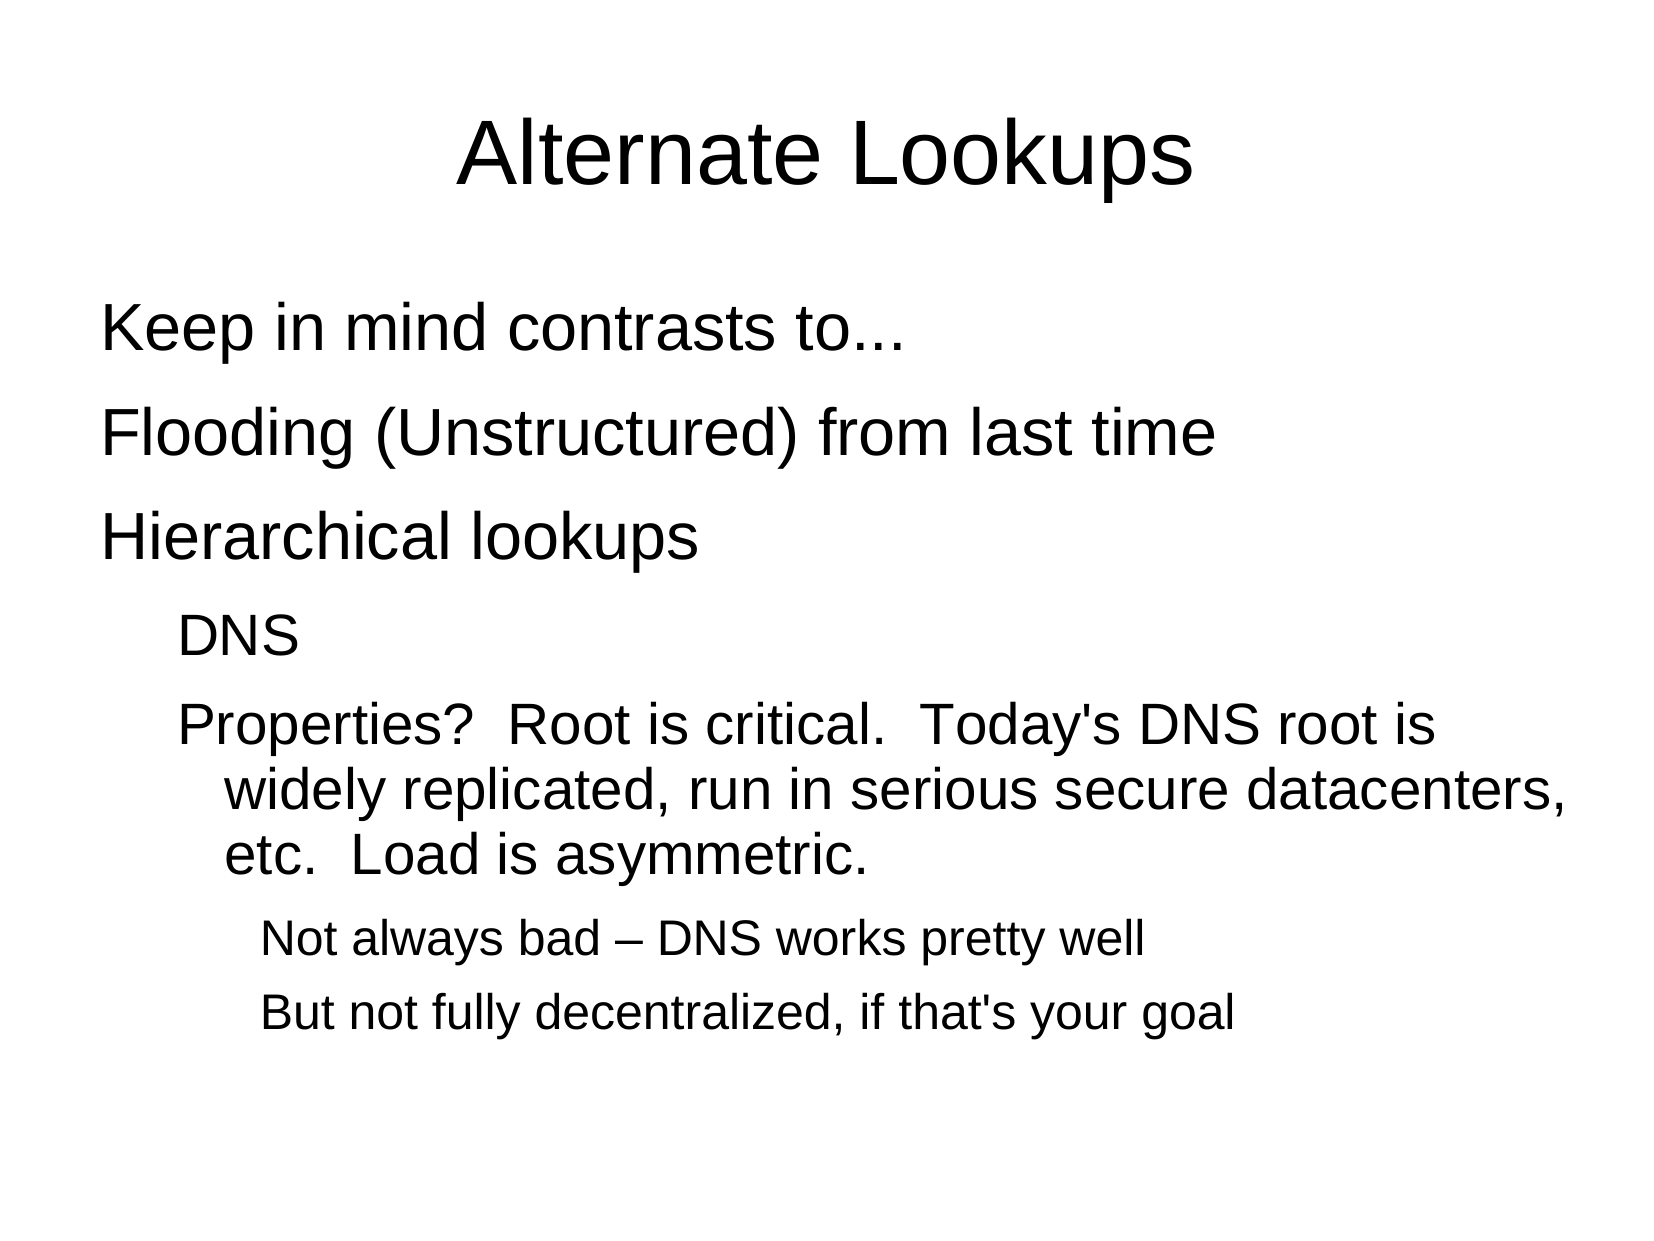

# Alternate Lookups
Keep in mind contrasts to...
Flooding (Unstructured) from last time
Hierarchical lookups
DNS
Properties? Root is critical. Today's DNS root is widely replicated, run in serious secure datacenters, etc. Load is asymmetric.
Not always bad – DNS works pretty well
But not fully decentralized, if that's your goal